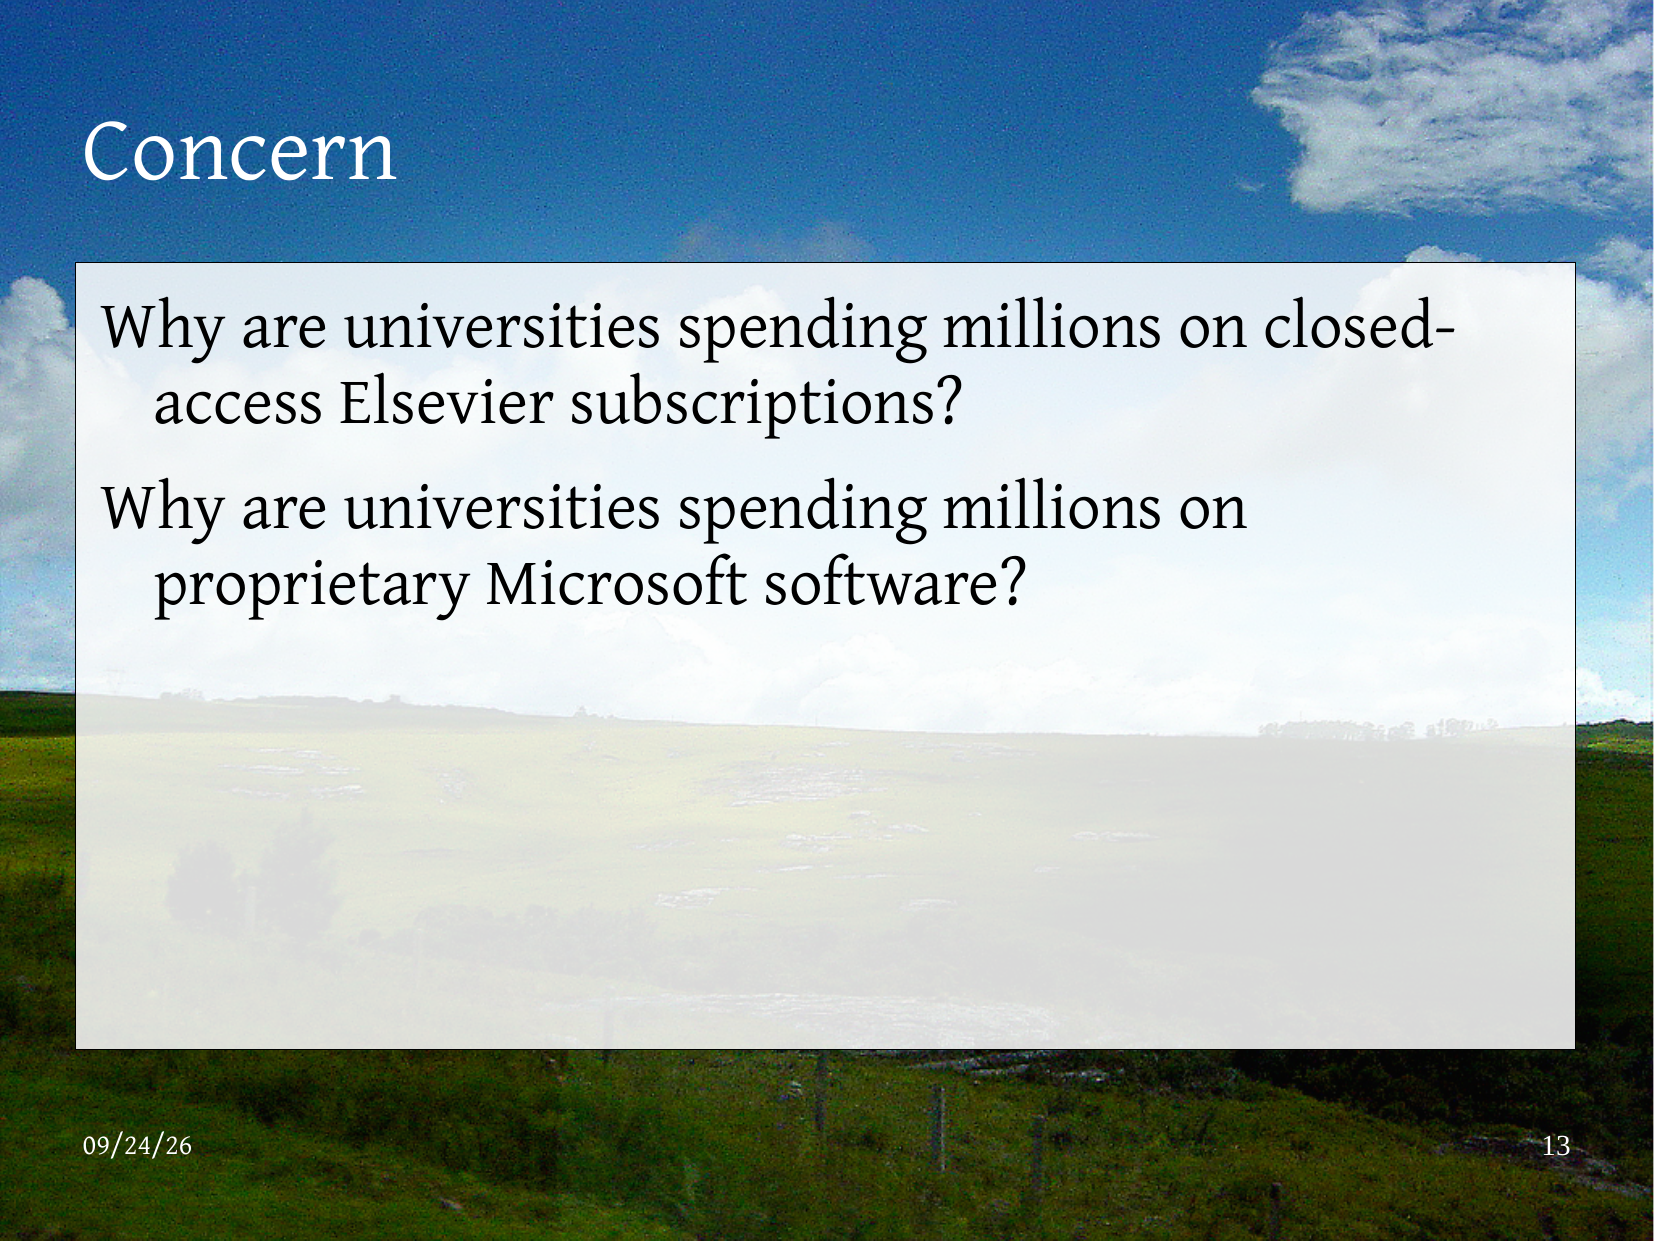

# Concern
Why are universities spending millions on closed-access Elsevier subscriptions?
Why are universities spending millions on proprietary Microsoft software?
13